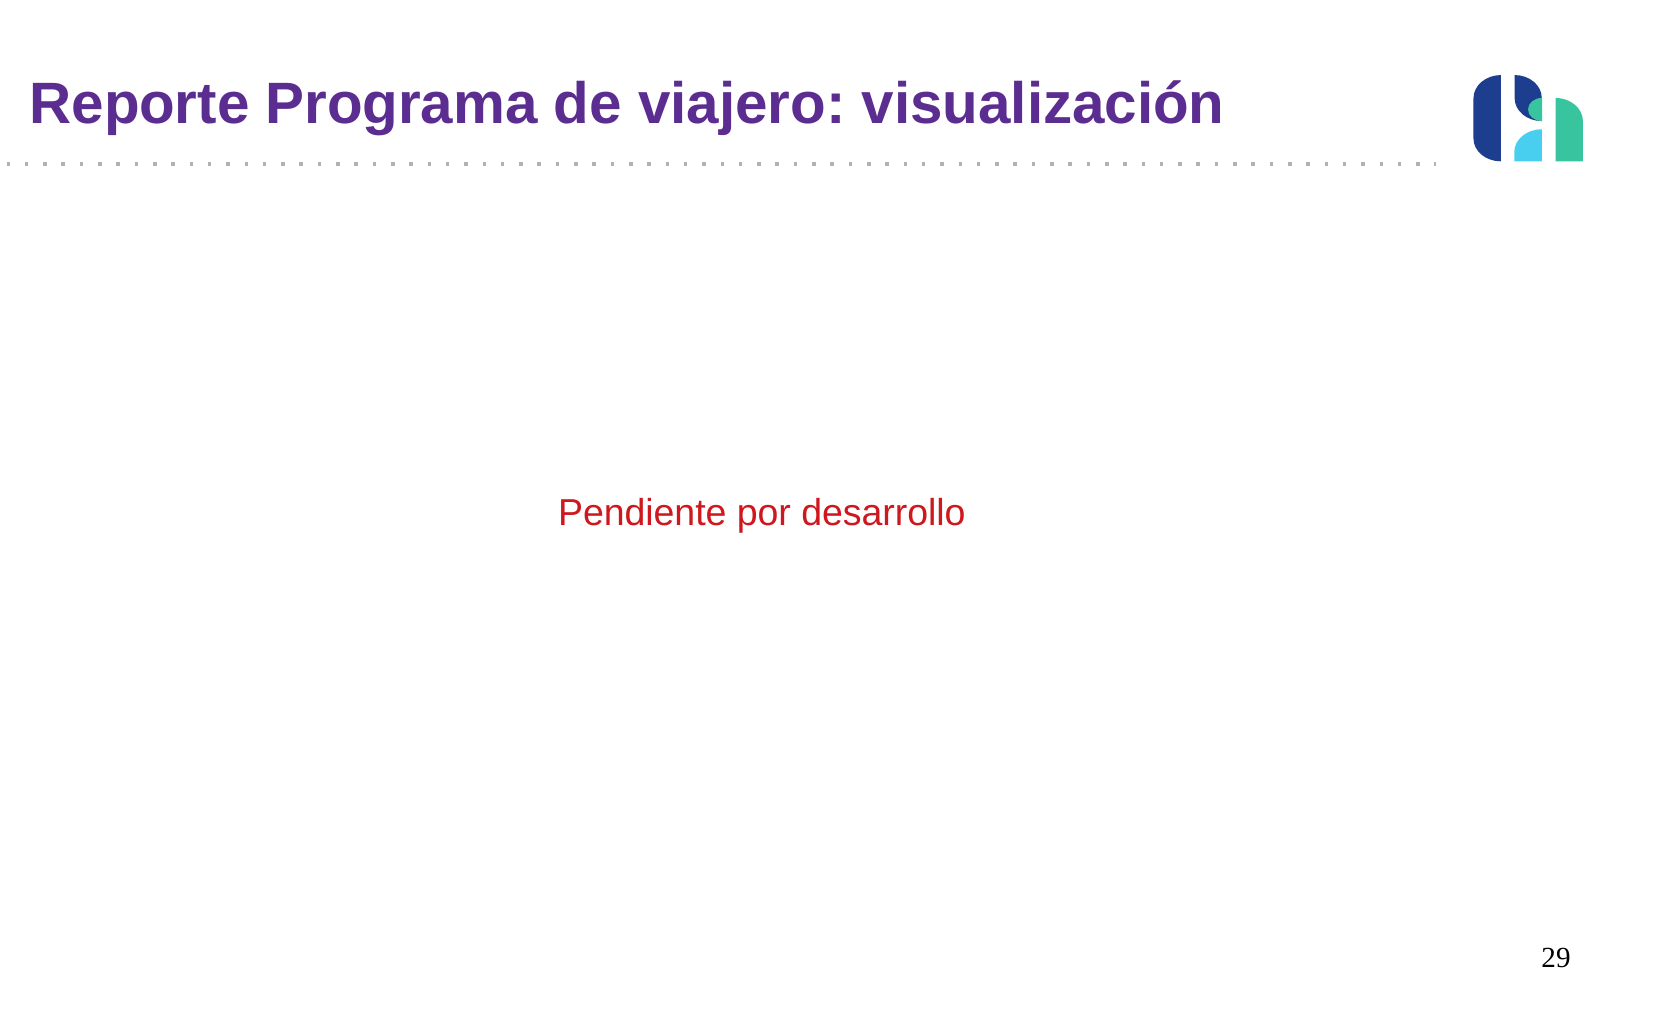

Reporte Programa de viajero: visualización
Pendiente por desarrollo
29